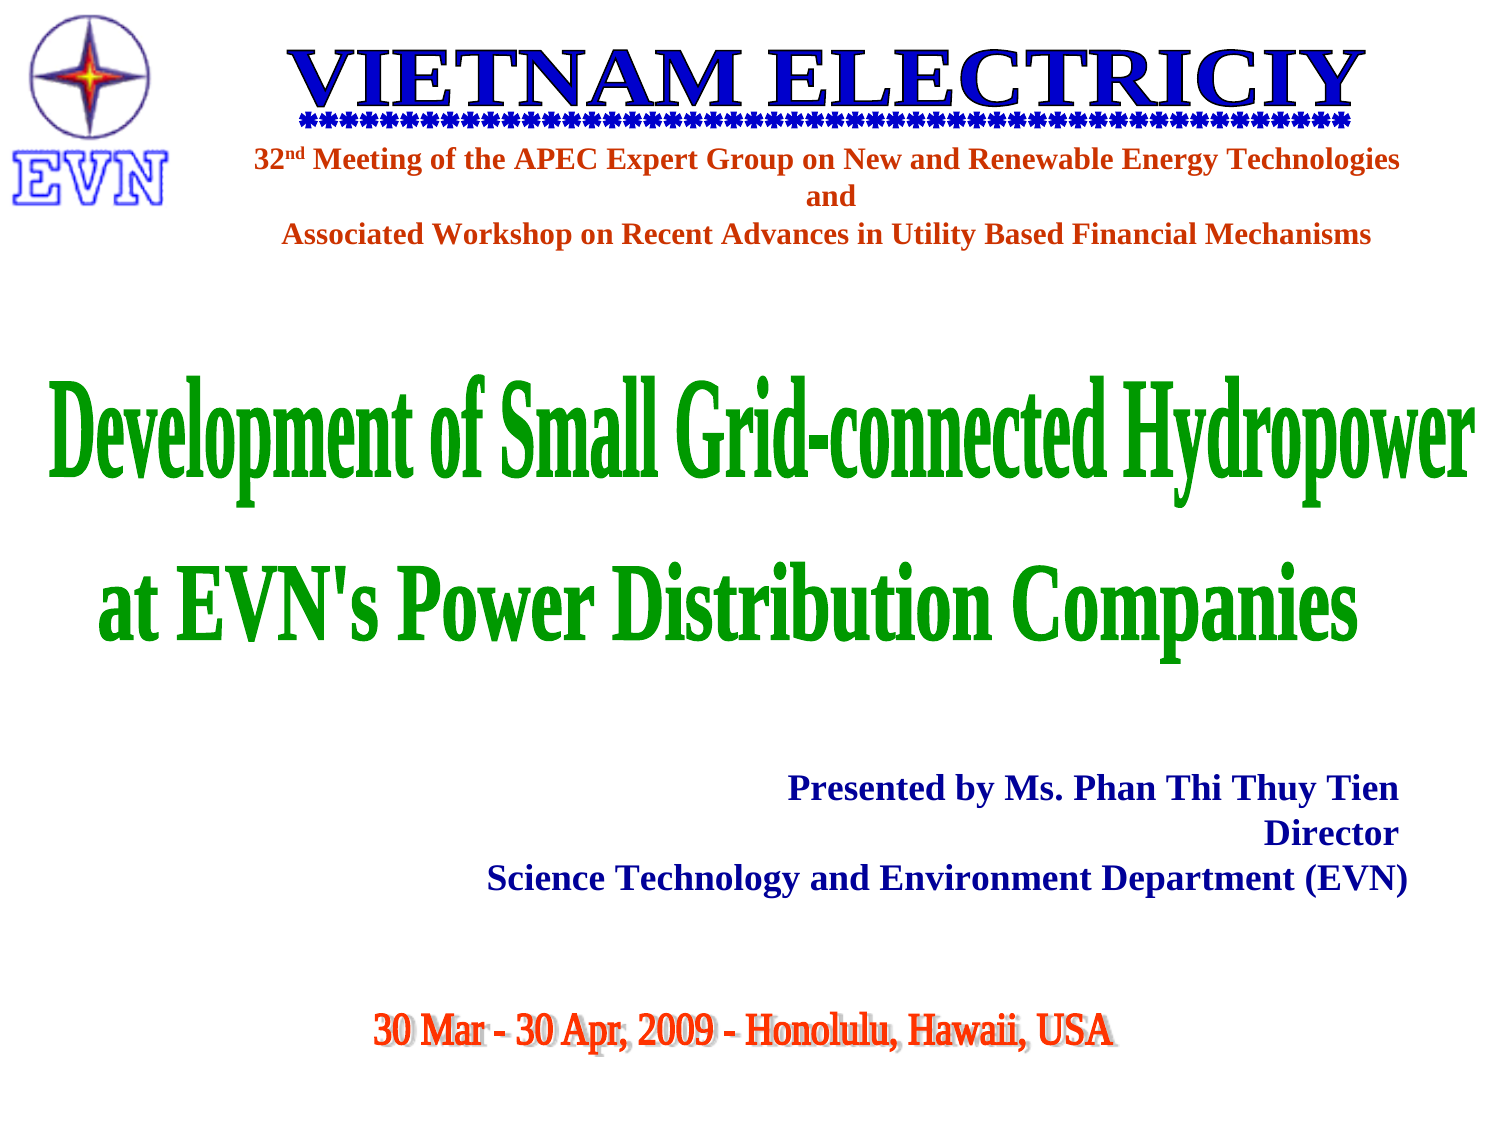

VIETNAM ELECTRICIY
****************************************************
32nd Meeting of the APEC Expert Group on New and Renewable Energy Technologies
and
Associated Workshop on Recent Advances in Utility Based Financial Mechanisms
Development of Small Grid-connected Hydropower
at EVN's Power Distribution Companies
Presented by Ms. Phan Thi Thuy Tien
Director
Science Technology and Environment Department (EVN)
30 Mar - 30 Apr, 2009 - Honolulu, Hawaii, USA